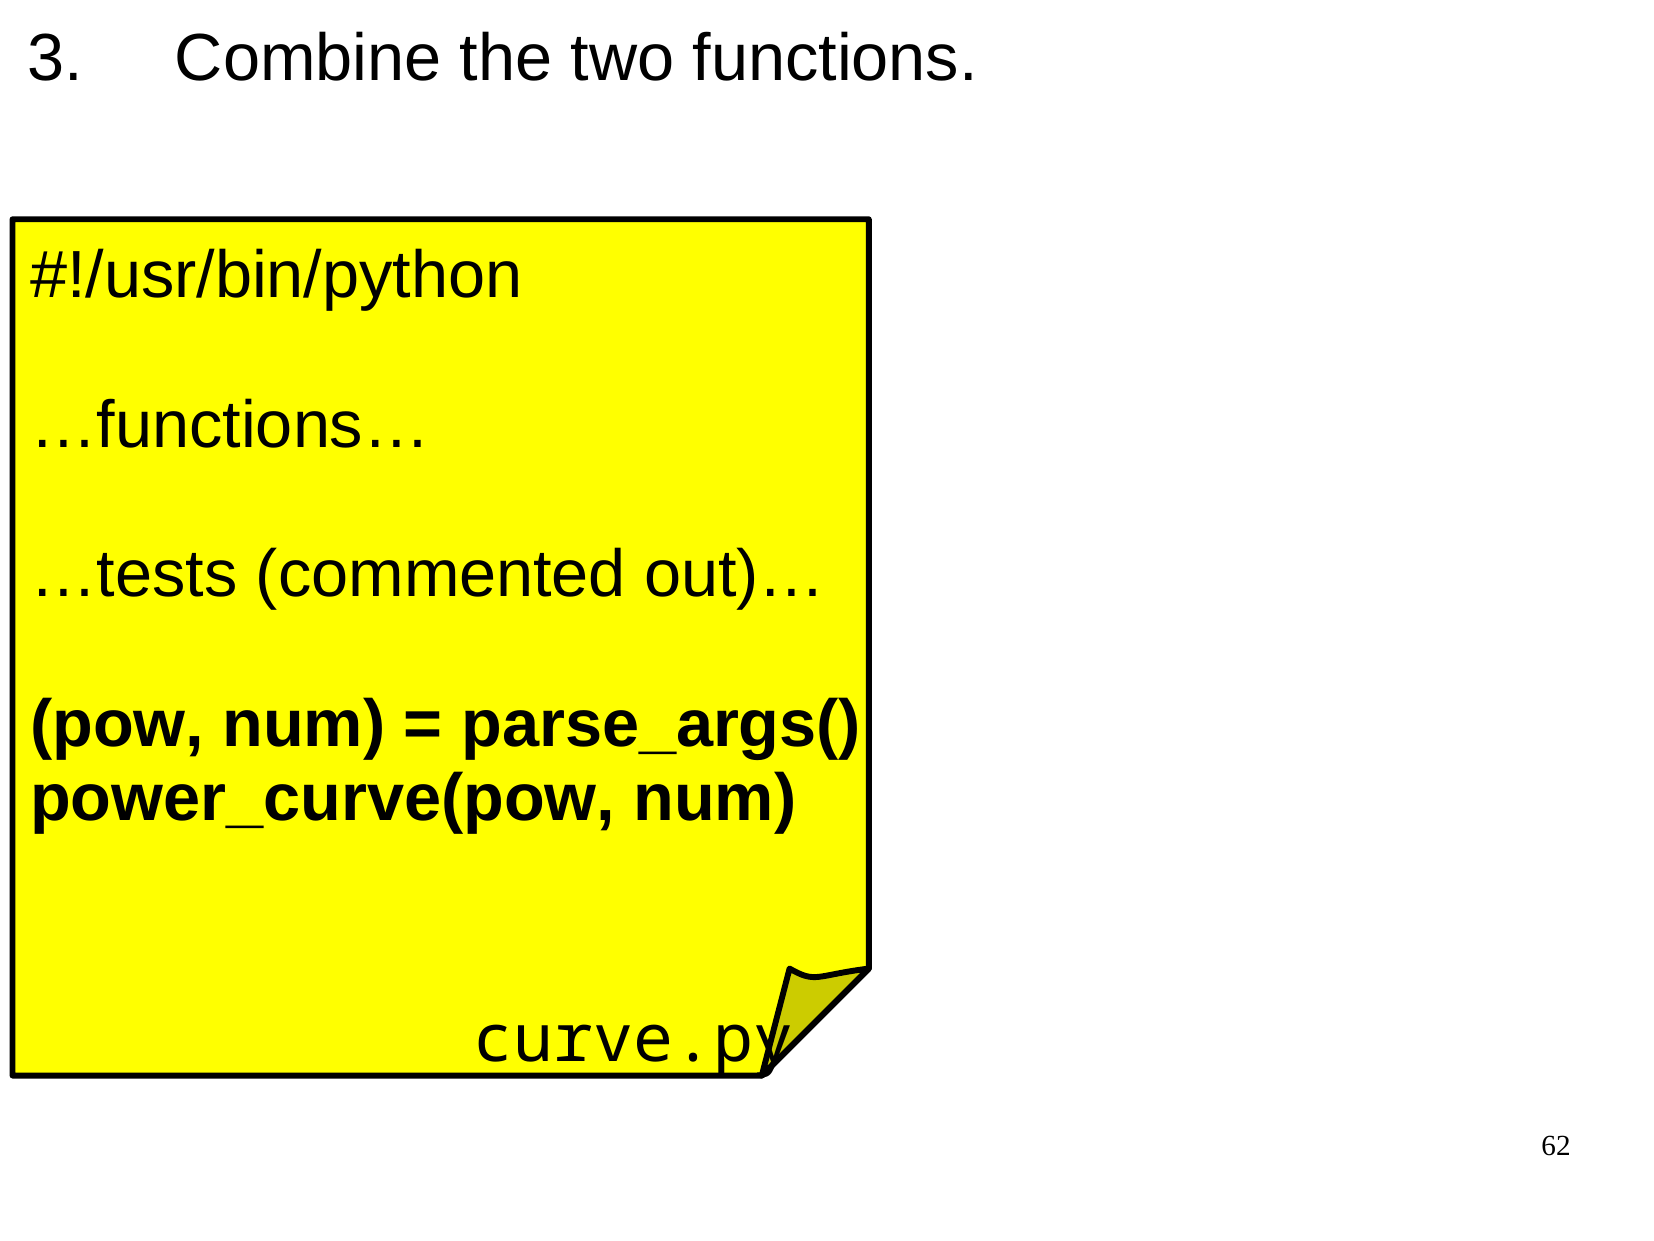

3.		Combine the two functions.
#!/usr/bin/python
…functions…
…tests (commented out)…
(pow, num) = parse_args()
power_curve(pow, num)
curve.py
62